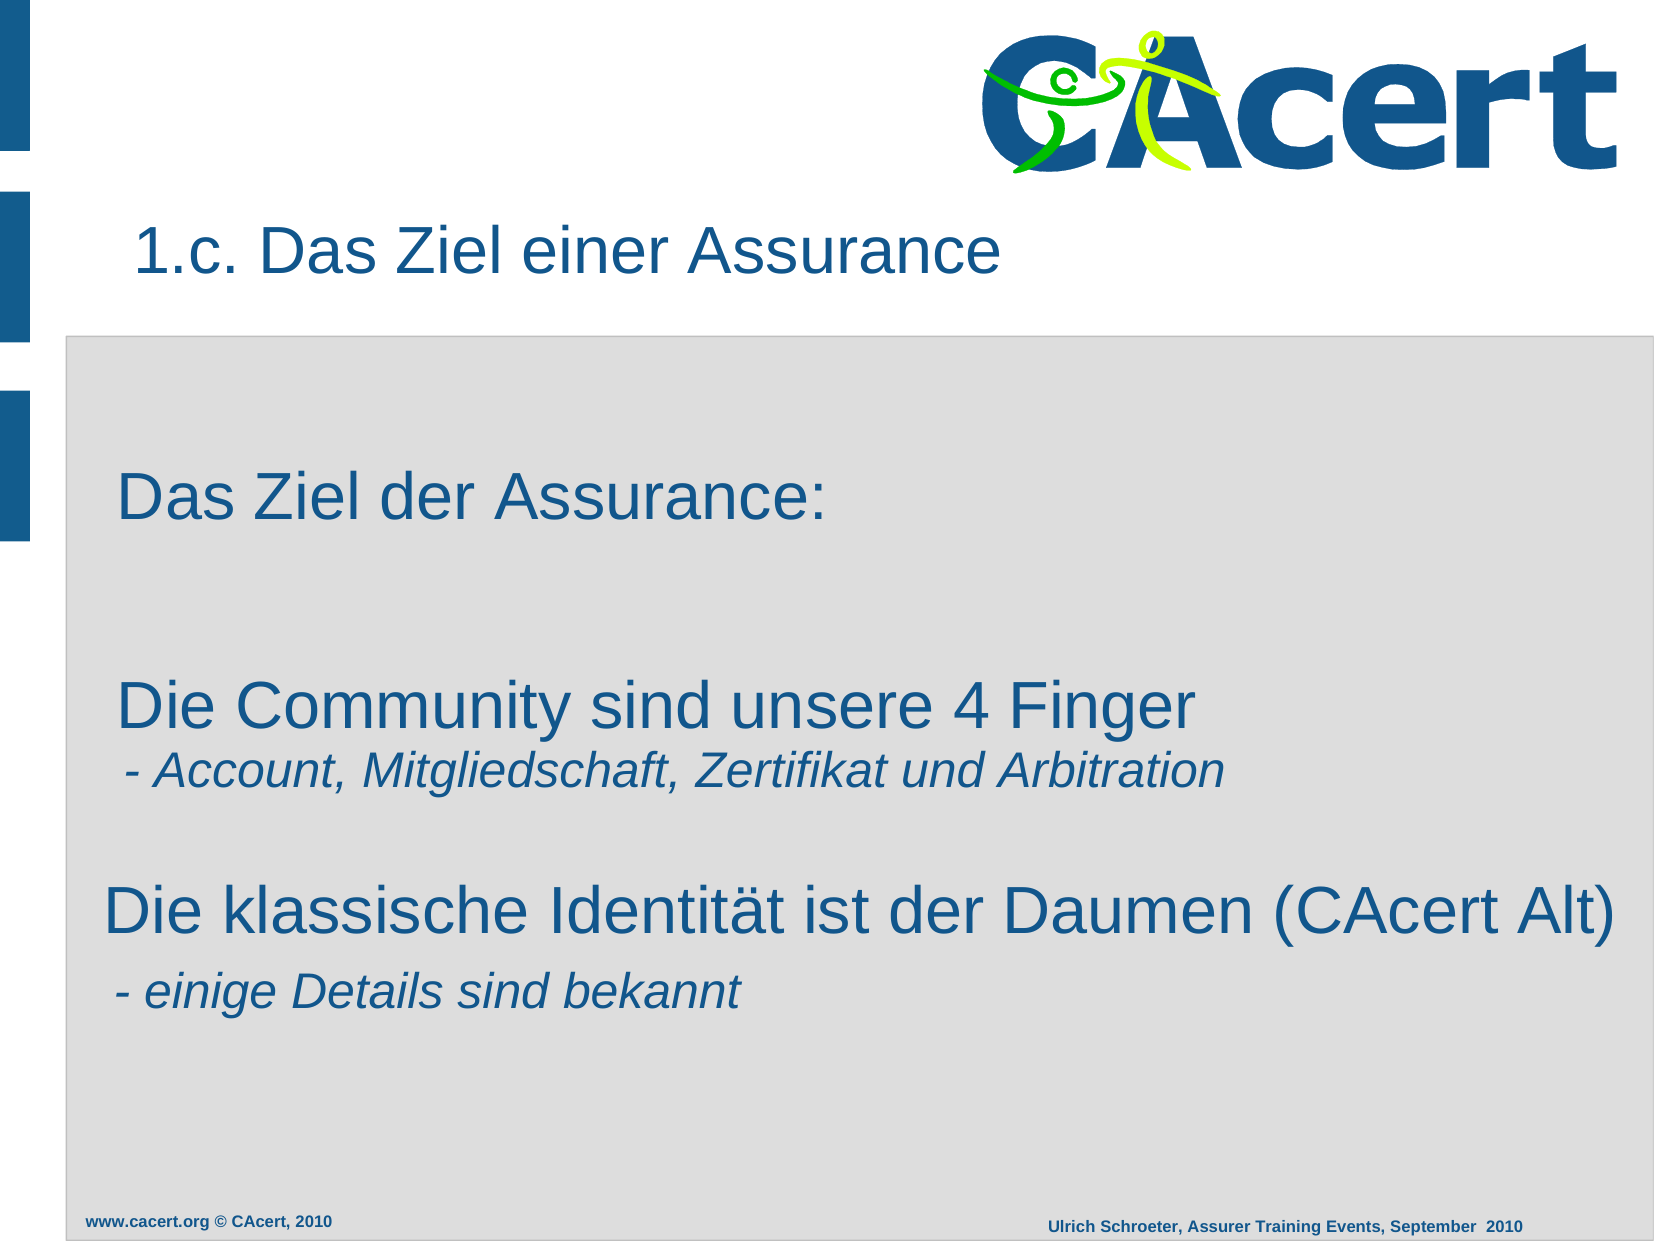

1.c. Das Ziel einer Assurance
Das Ziel der Assurance:
Die Community sind unsere 4 Finger
 - Account, Mitgliedschaft, Zertifikat und Arbitration
Die klassische Identität ist der Daumen (CAcert Alt)
 - einige Details sind bekannt